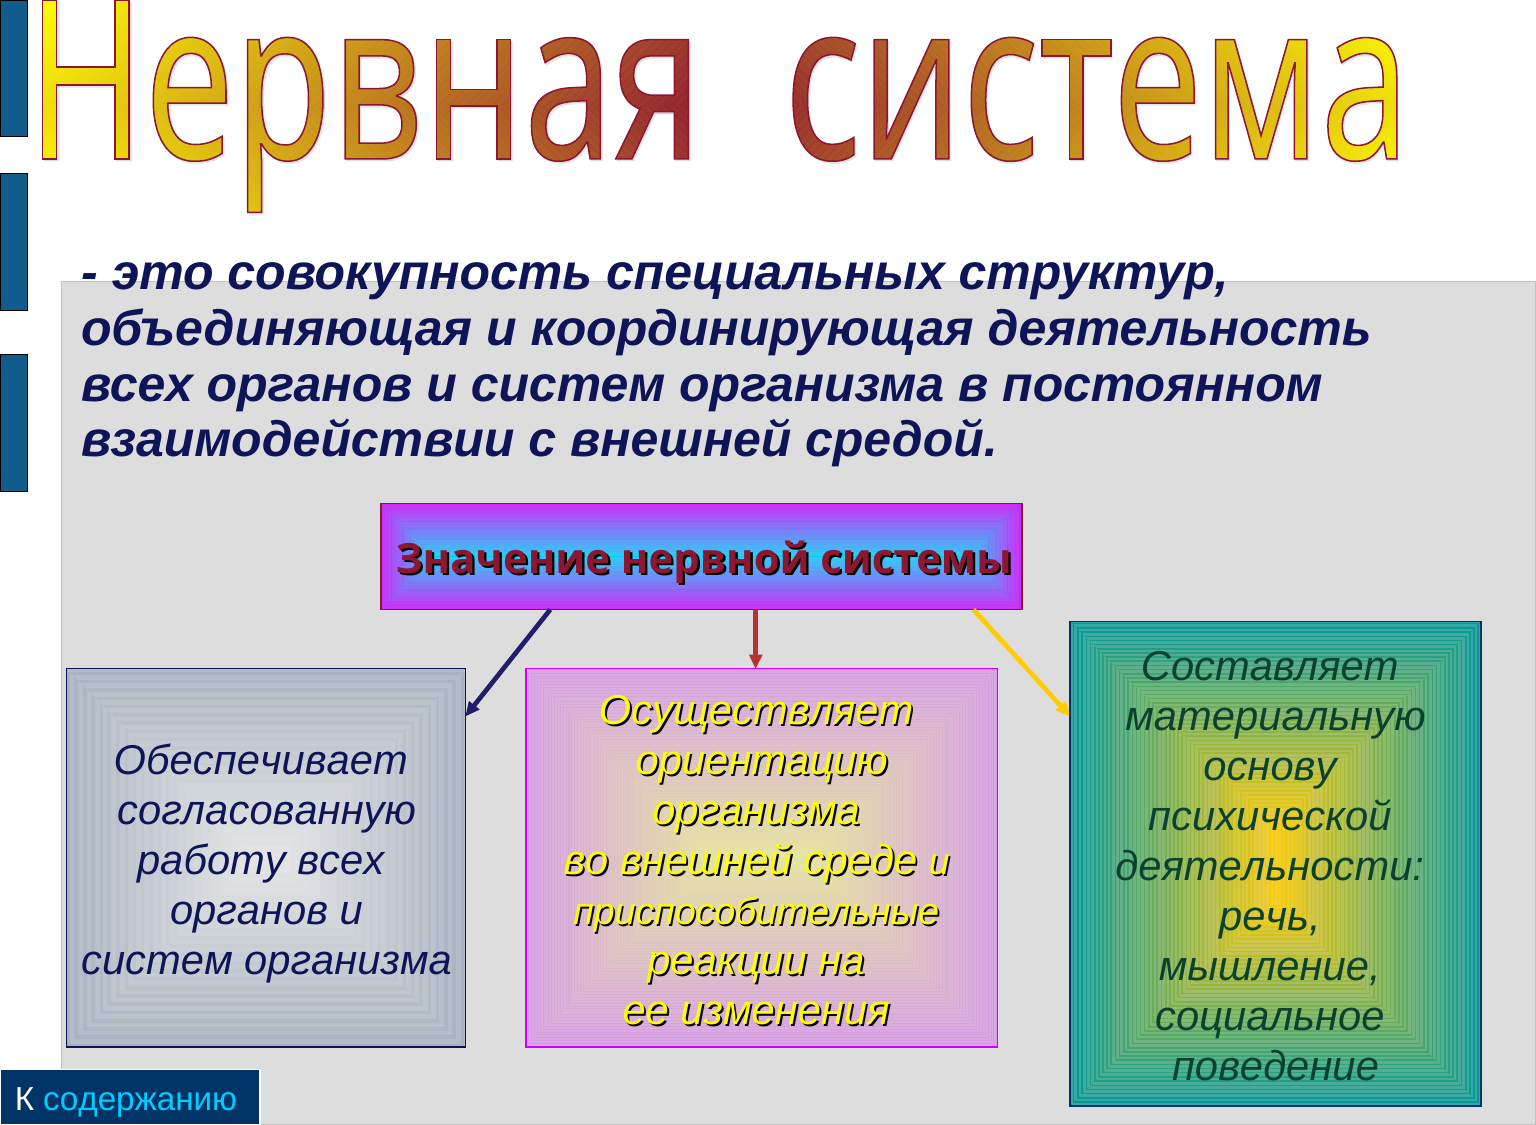

Нервная система
# - это совокупность специальных структур, объединяющая и координирующая деятельность всех органов и систем организма в постоянном взаимодействии с внешней средой.
Значение нервной системы
Составляет
материальную
основу
психической
деятельности:
речь,
мышление,
социальное
поведение
Обеспечивает
согласованную
работу всех
органов и
систем организма
Осуществляет
ориентацию
организма
во внешней среде и
приспособительные
реакции на
ее изменения
К содержанию